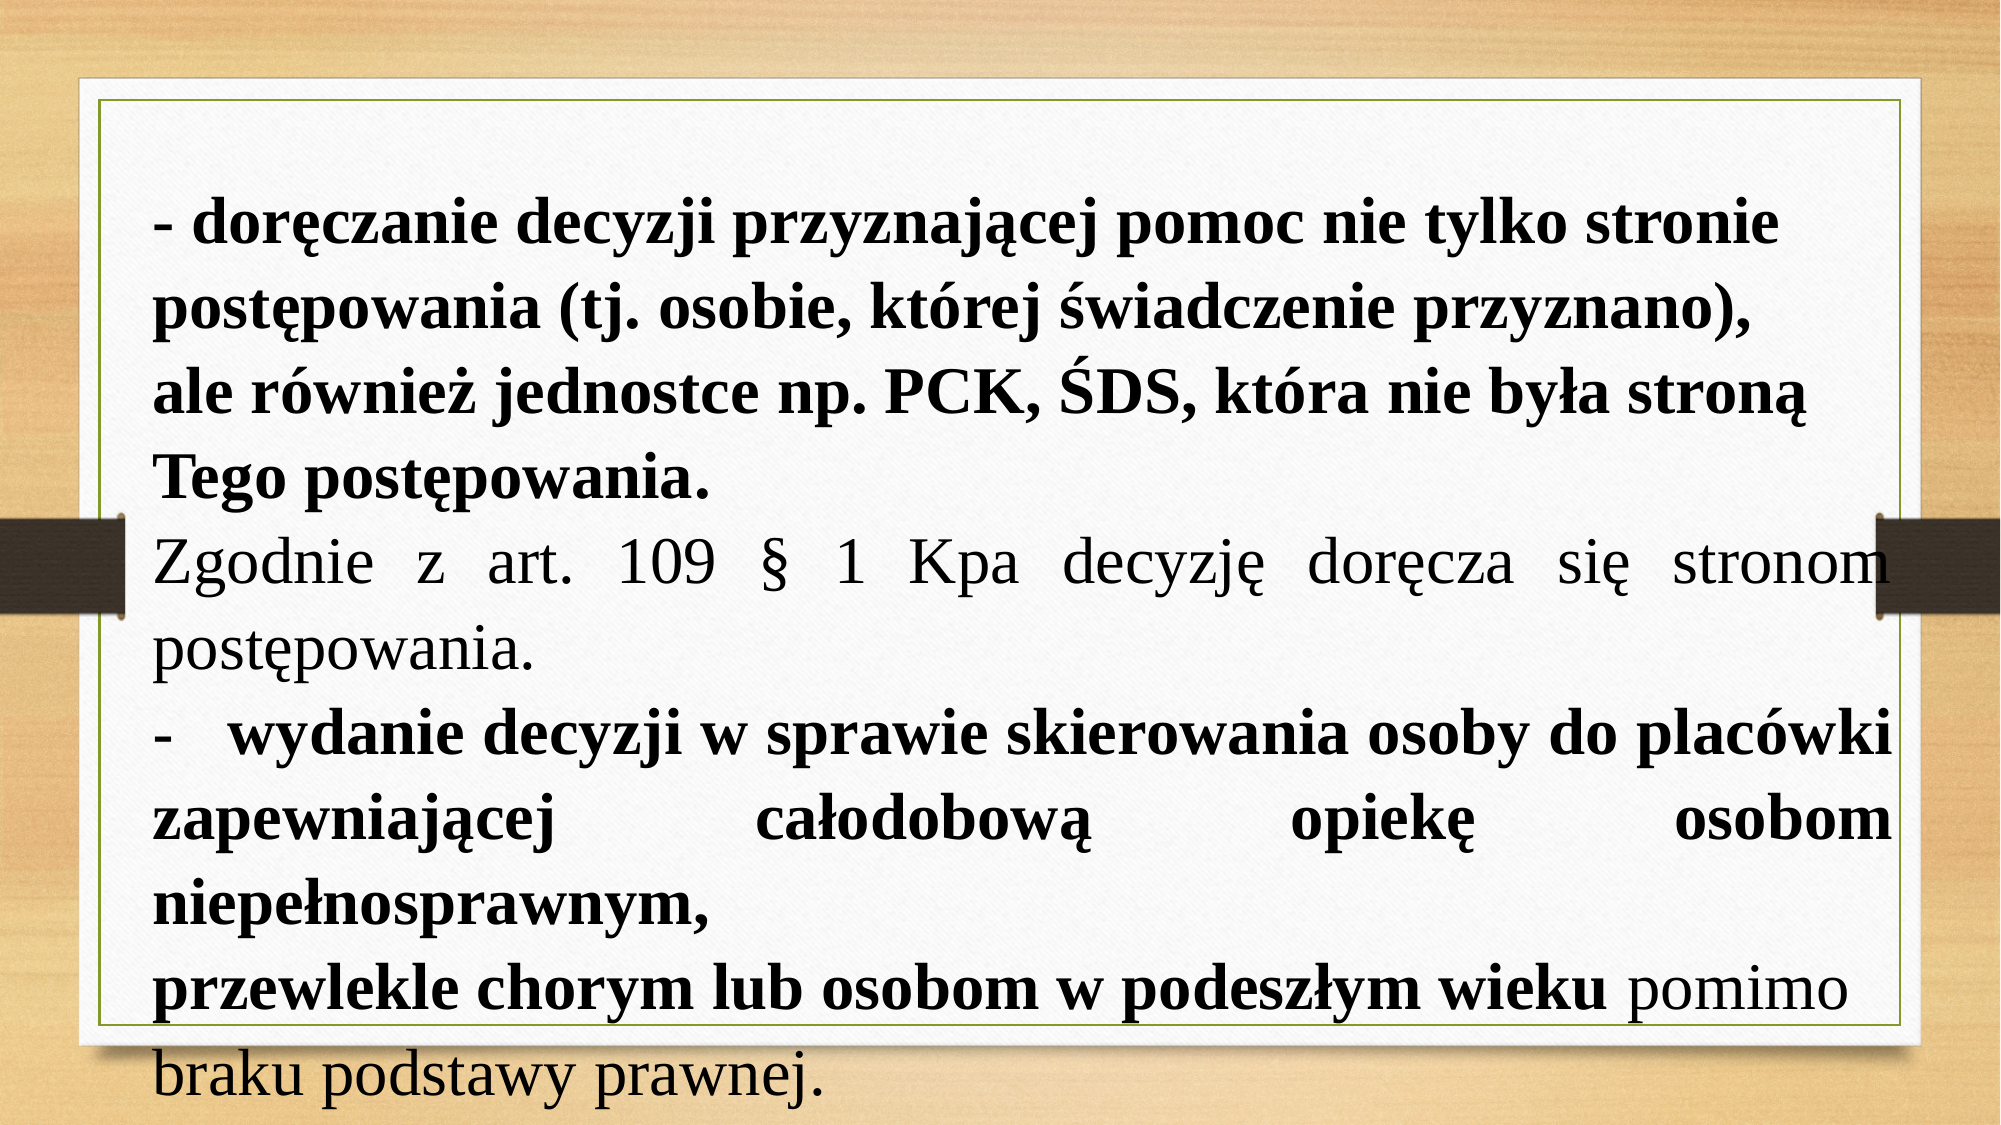

- doręczanie decyzji przyznającej pomoc nie tylko stronie
postępowania (tj. osobie, której świadczenie przyznano),
ale również jednostce np. PCK, ŚDS, która nie była stroną
Tego postępowania.
Zgodnie z art. 109 § 1 Kpa decyzję doręcza się stronom postępowania.
wydanie decyzji w sprawie skierowania osoby do placówki
zapewniającej całodobową opiekę osobom niepełnosprawnym,
przewlekle chorym lub osobom w podeszłym wieku pomimo
braku podstawy prawnej.